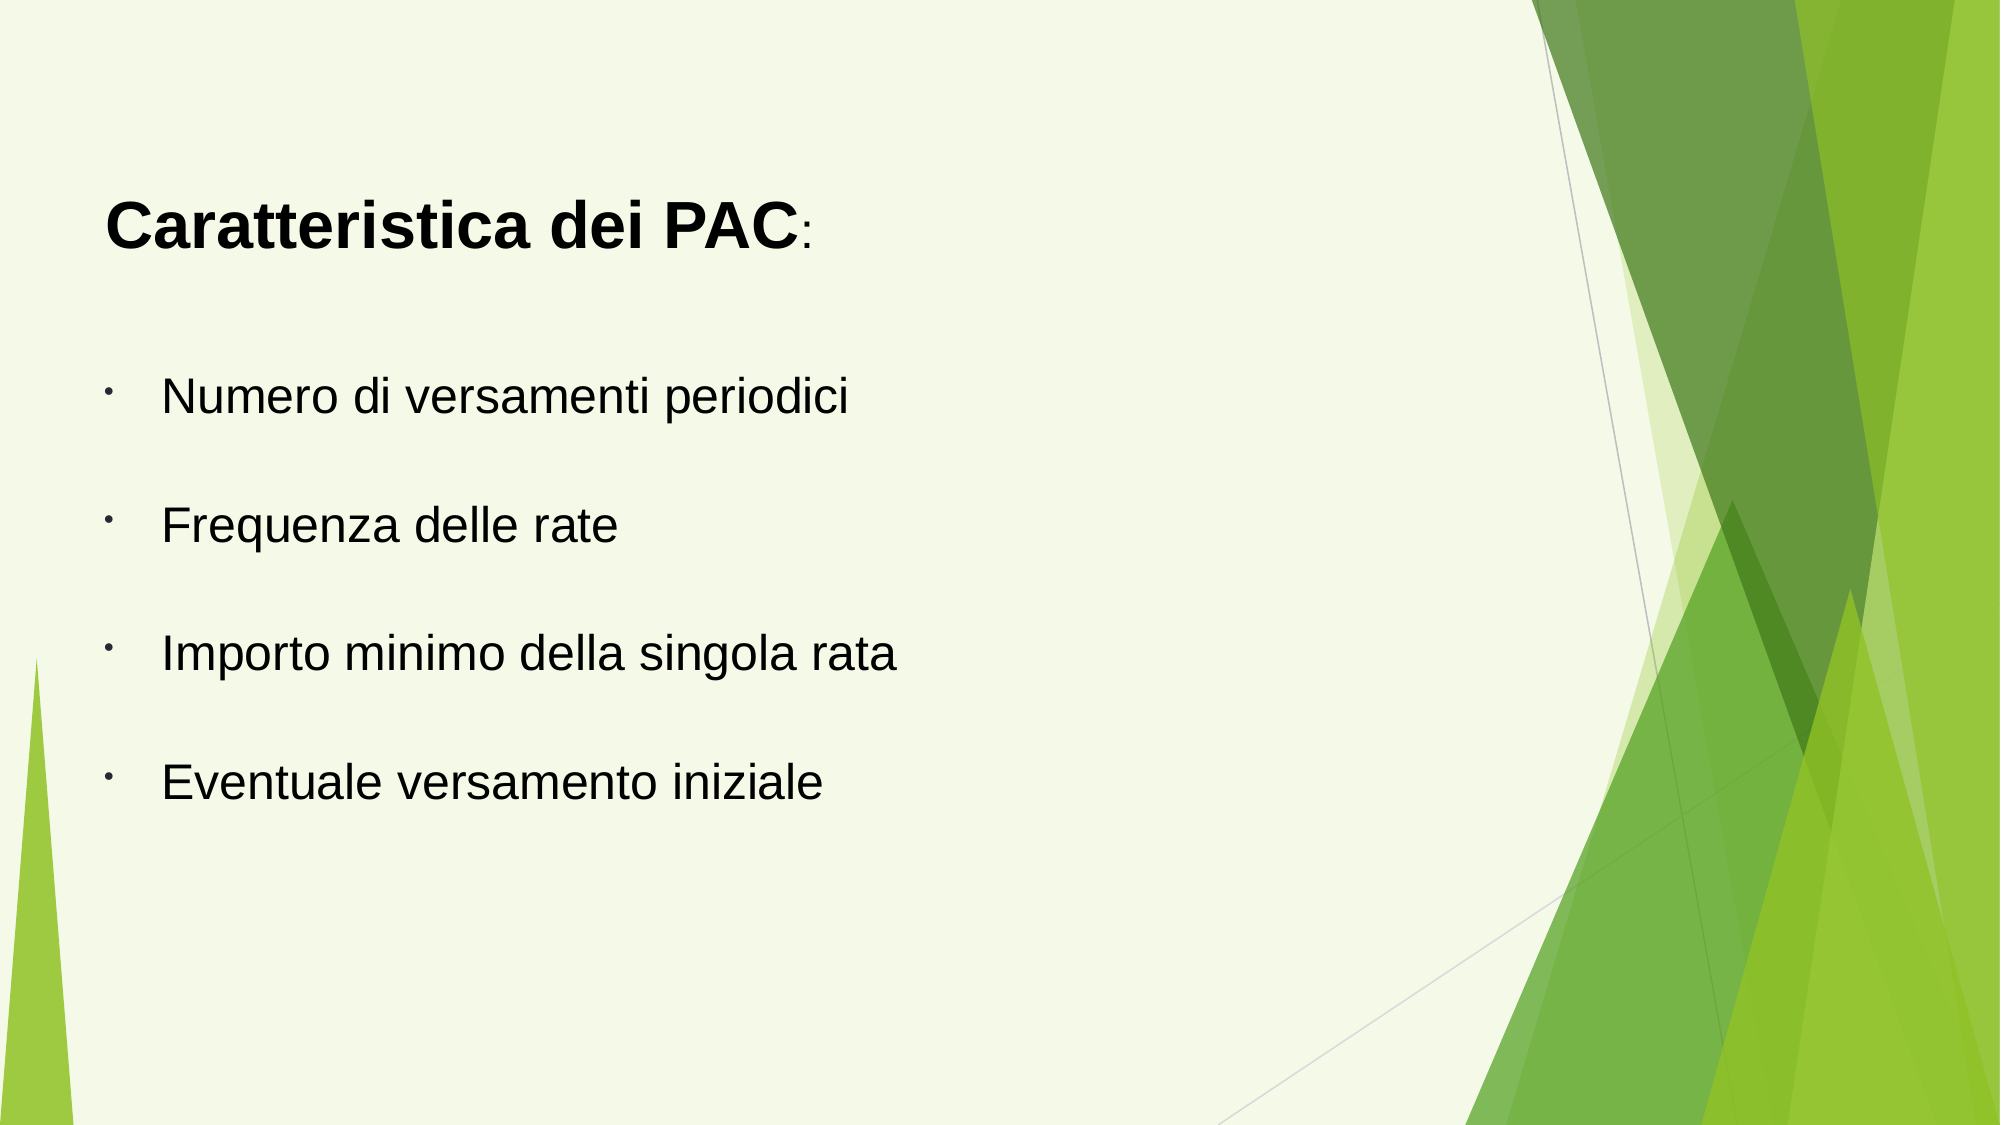

Caratteristica dei PAC:
Numero di versamenti periodici
Frequenza delle rate
Importo minimo della singola rata
Eventuale versamento iniziale